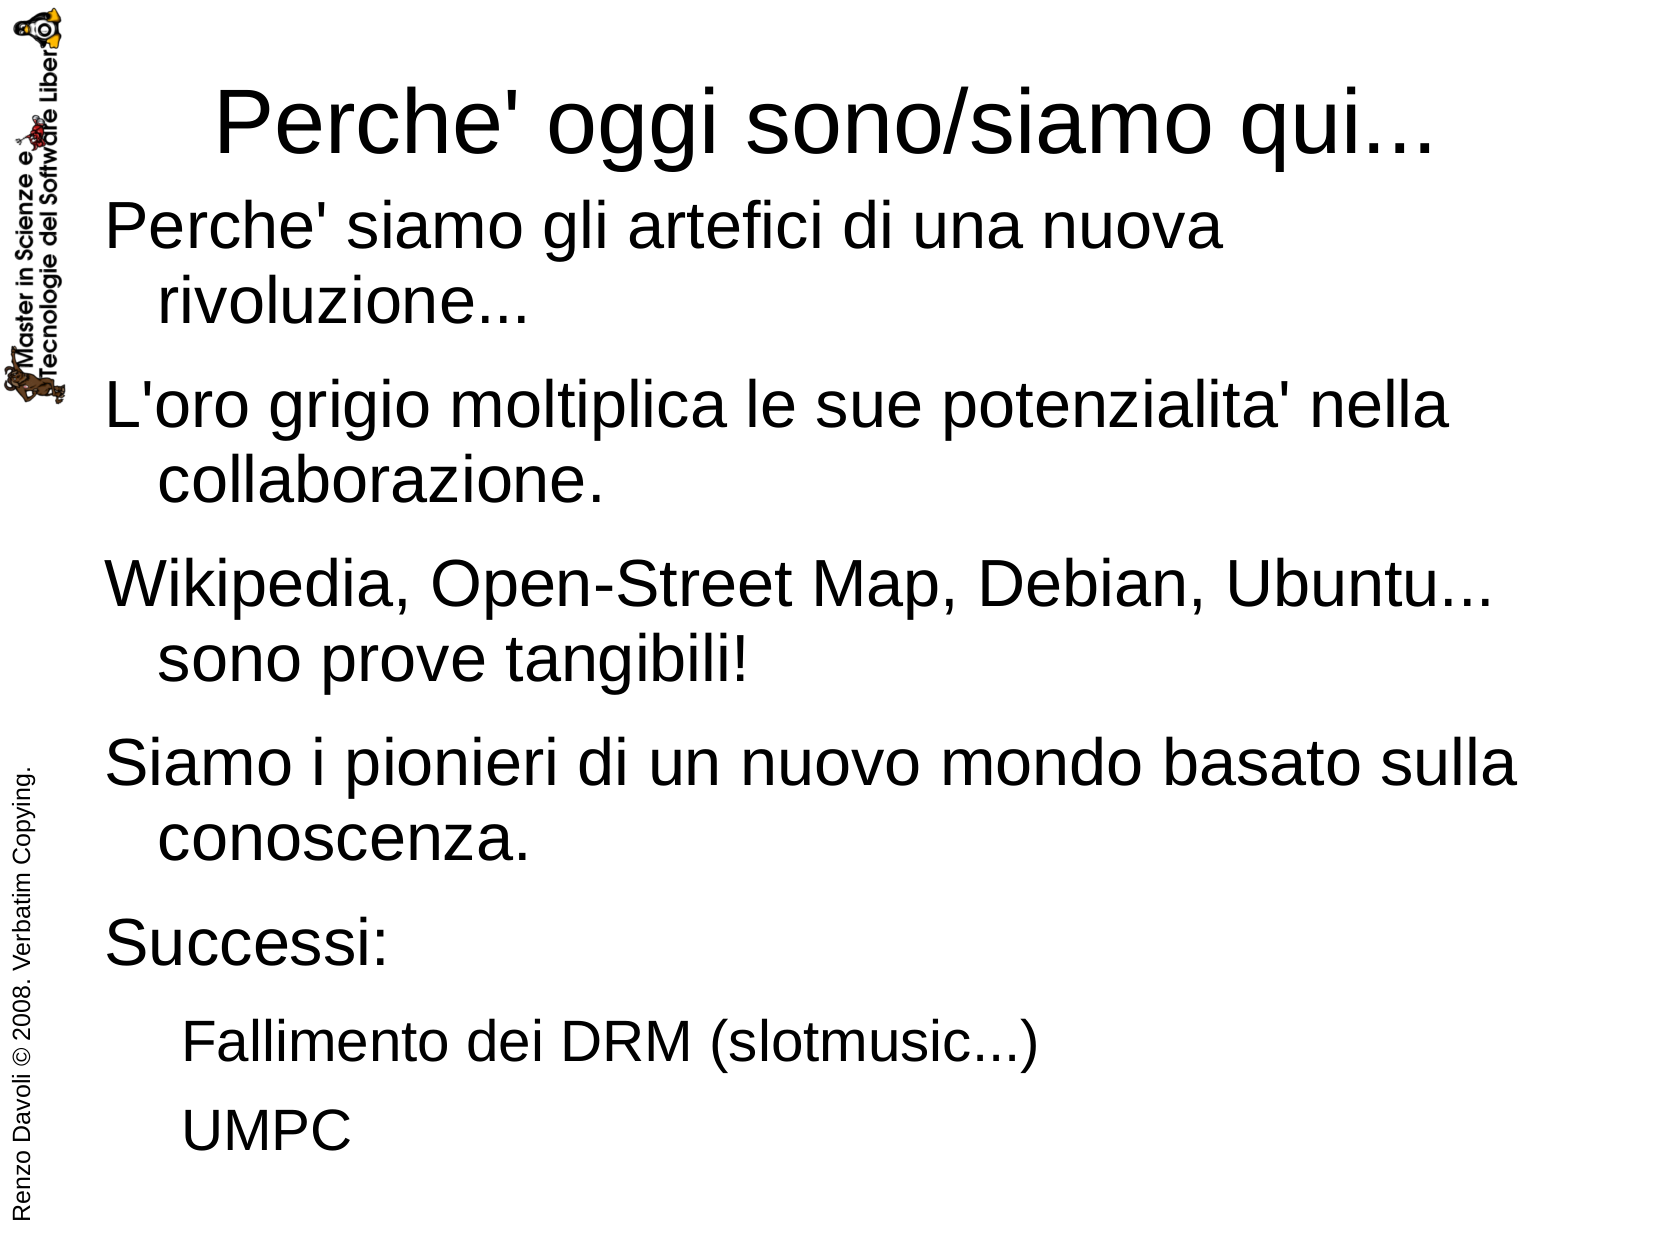

# Perche' oggi sono/siamo qui...
Perche' siamo gli artefici di una nuova rivoluzione...
L'oro grigio moltiplica le sue potenzialita' nella collaborazione.
Wikipedia, Open-Street Map, Debian, Ubuntu... sono prove tangibili!
Siamo i pionieri di un nuovo mondo basato sulla conoscenza.
Successi:
Fallimento dei DRM (slotmusic...)
UMPC